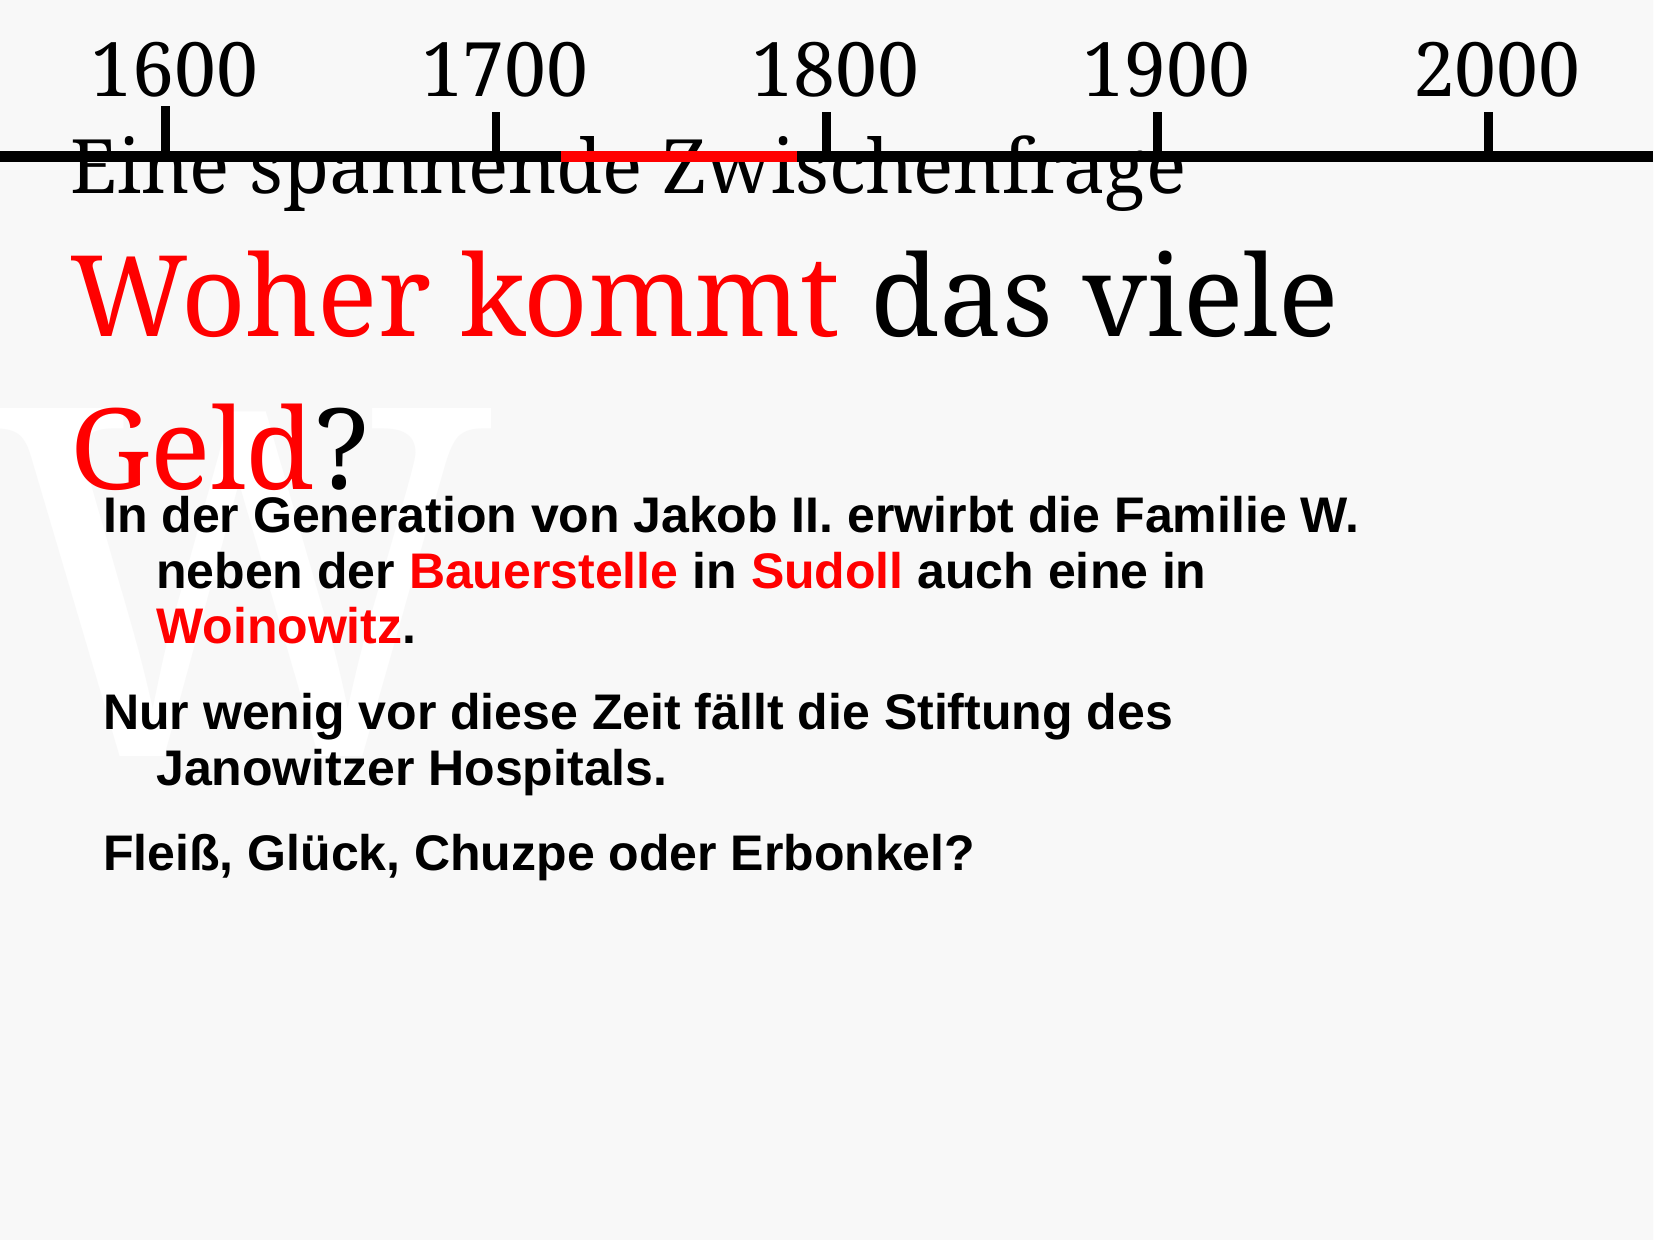

1600
1700
1800
1900
2000
# Eine spannende Zwischenfrage Woher kommt das viele Geld?
W
In der Generation von Jakob II. erwirbt die Familie W. neben der Bauerstelle in Sudoll auch eine in Woinowitz.
Nur wenig vor diese Zeit fällt die Stiftung des Janowitzer Hospitals.
Fleiß, Glück, Chuzpe oder Erbonkel?